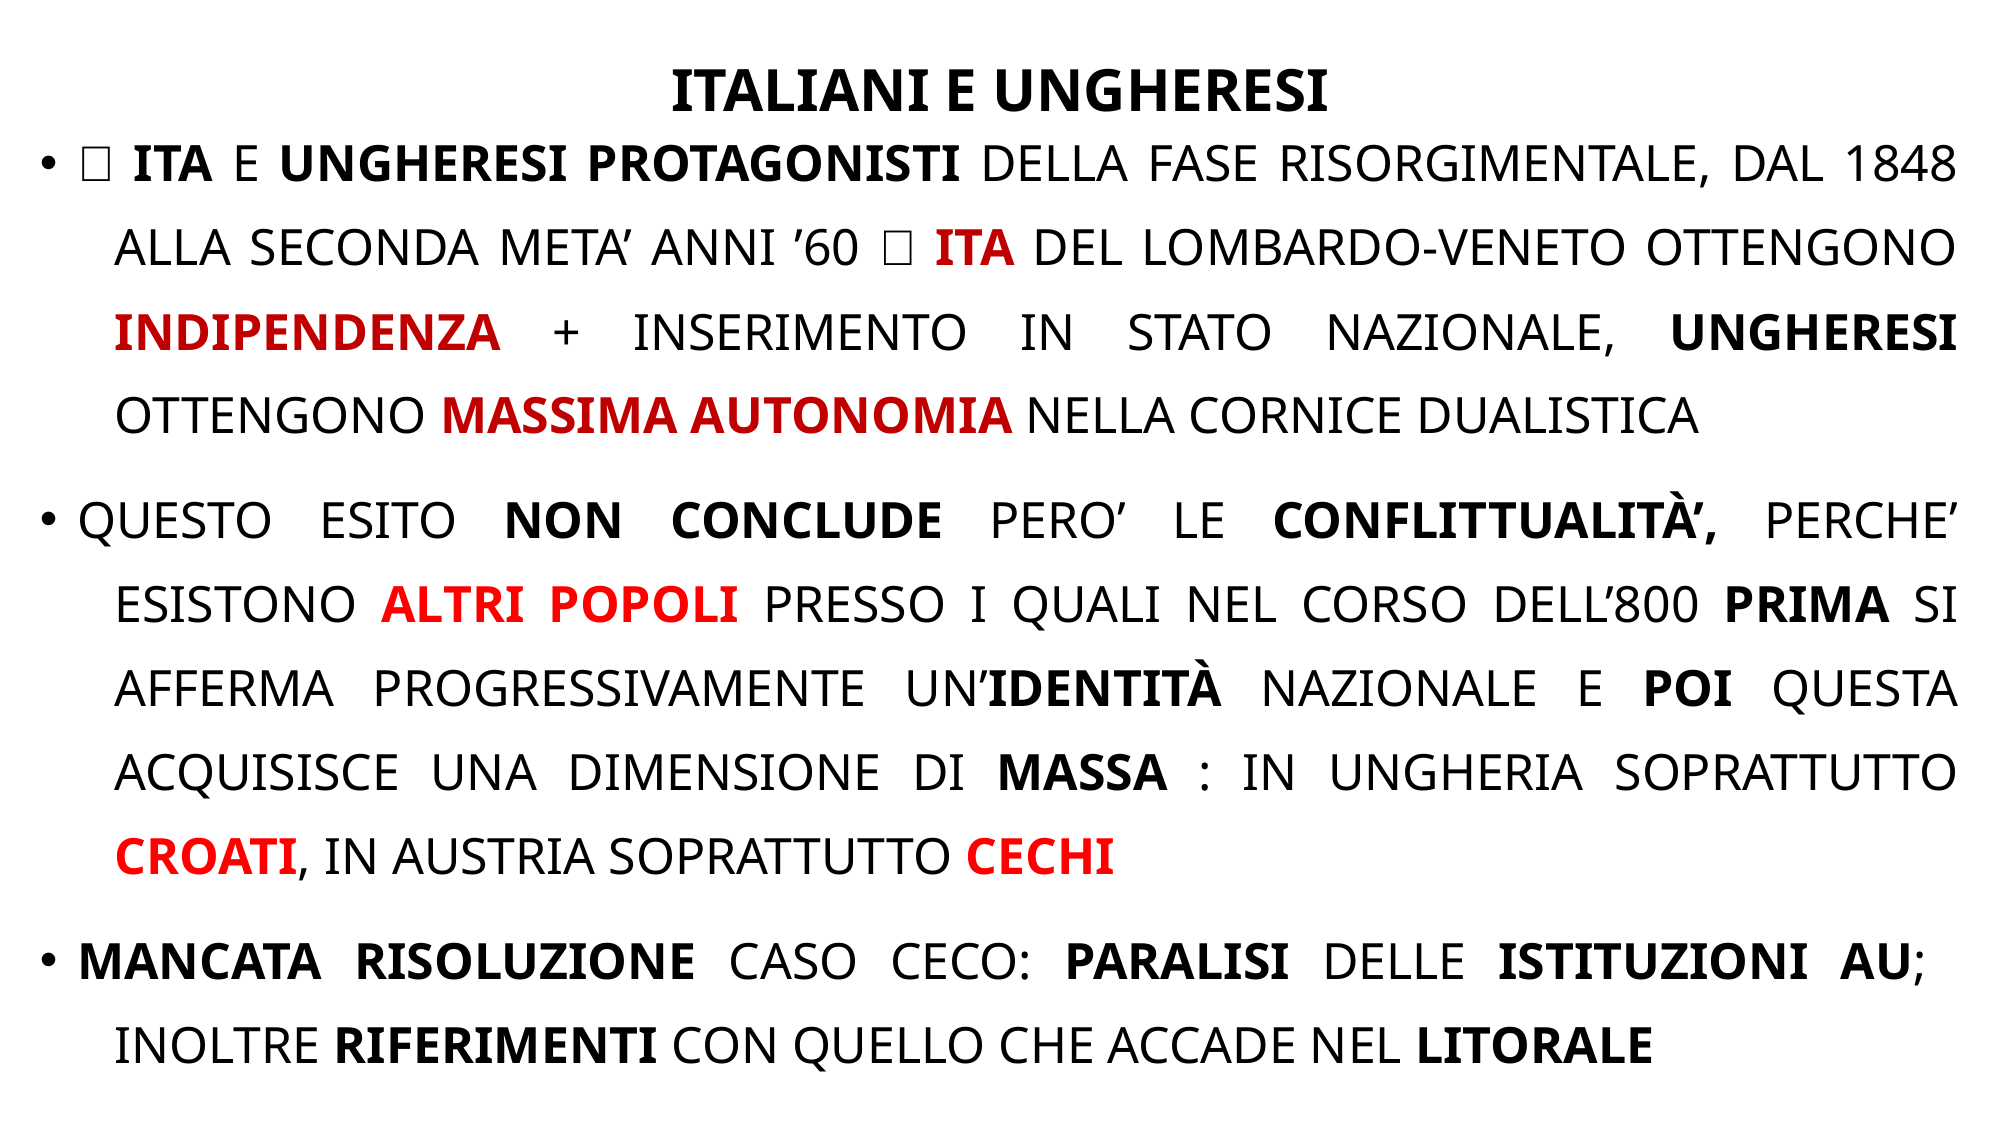

# ITALIANI E UNGHERESI
 ITA E UNGHERESI PROTAGONISTI DELLA FASE RISORGIMENTALE, DAL 1848 ALLA SECONDA META’ ANNI ’60  ITA DEL LOMBARDO-VENETO OTTENGONO INDIPENDENZA + INSERIMENTO IN STATO NAZIONALE, UNGHERESI OTTENGONO MASSIMA AUTONOMIA NELLA CORNICE DUALISTICA
QUESTO ESITO NON CONCLUDE PERO’ LE CONFLITTUALITÀ’, PERCHE’ ESISTONO ALTRI POPOLI PRESSO I QUALI NEL CORSO DELL’800 PRIMA SI AFFERMA PROGRESSIVAMENTE UN’IDENTITÀ NAZIONALE E POI QUESTA ACQUISISCE UNA DIMENSIONE DI MASSA : IN UNGHERIA SOPRATTUTTO CROATI, IN AUSTRIA SOPRATTUTTO CECHI
MANCATA RISOLUZIONE CASO CECO: PARALISI DELLE ISTITUZIONI AU; INOLTRE RIFERIMENTI CON QUELLO CHE ACCADE NEL LITORALE